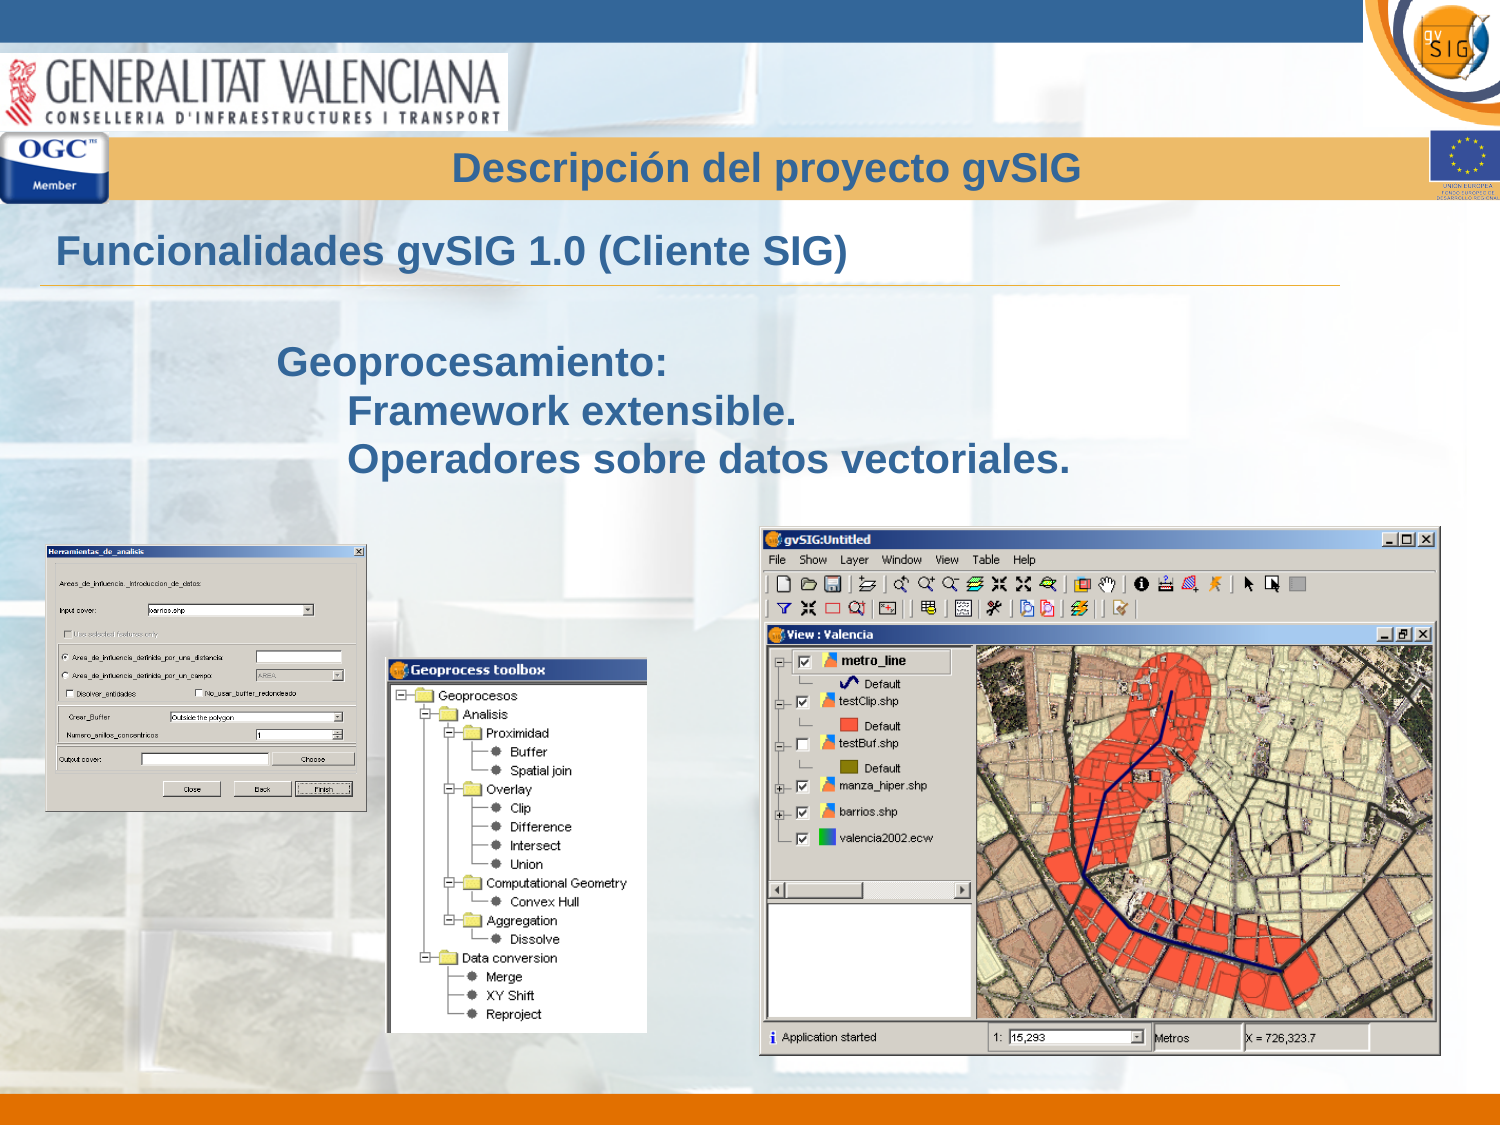

Descripción del proyecto gvSIG
Funcionalidades gvSIG 1.0 (Cliente SIG)
 Geoprocesamiento:
 Framework extensible.
 Operadores sobre datos vectoriales.